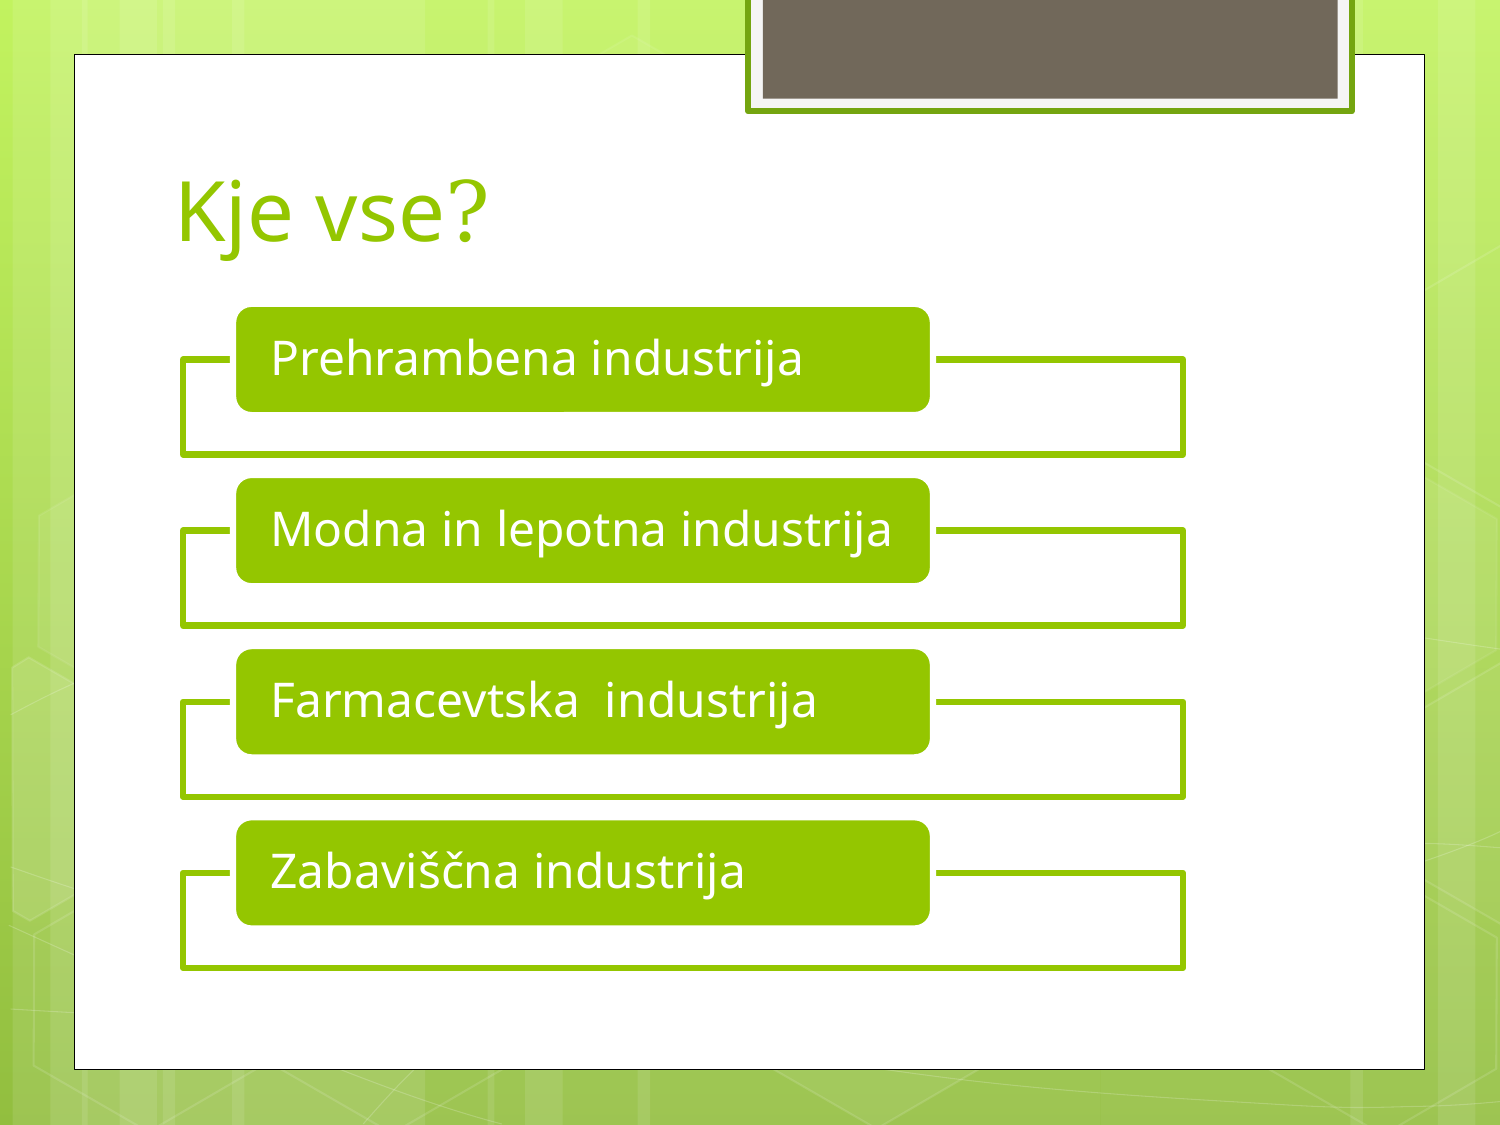

# Kje vse?
Prehrambena industrija
Modna in lepotna industrija
Farmacevtska industrija
Zabaviščna industrija